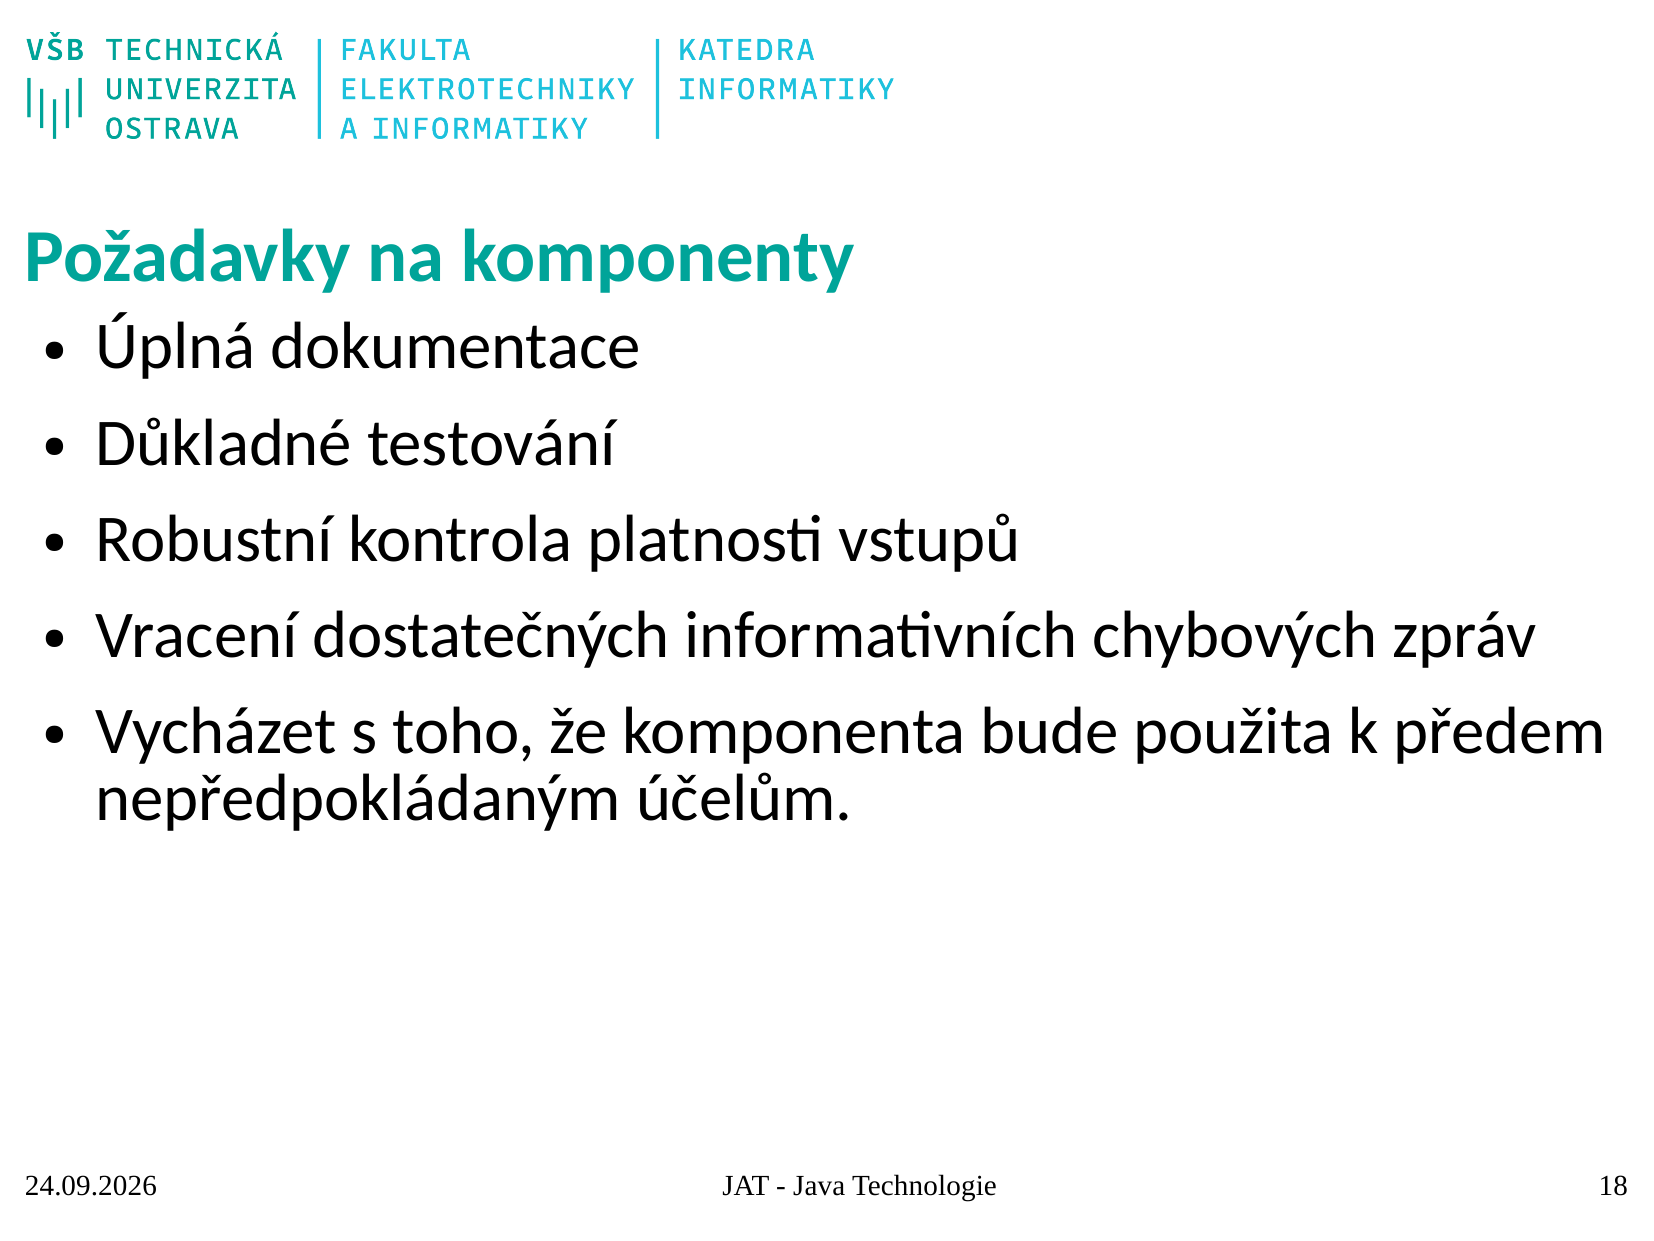

Požadavky na komponenty
# Úplná dokumentace
Důkladné testování
Robustní kontrola platnosti vstupů
Vracení dostatečných informativních chybových zpráv
Vycházet s toho, že komponenta bude použita k předem nepředpokládaným účelům.
JAT - Java Technologie
18